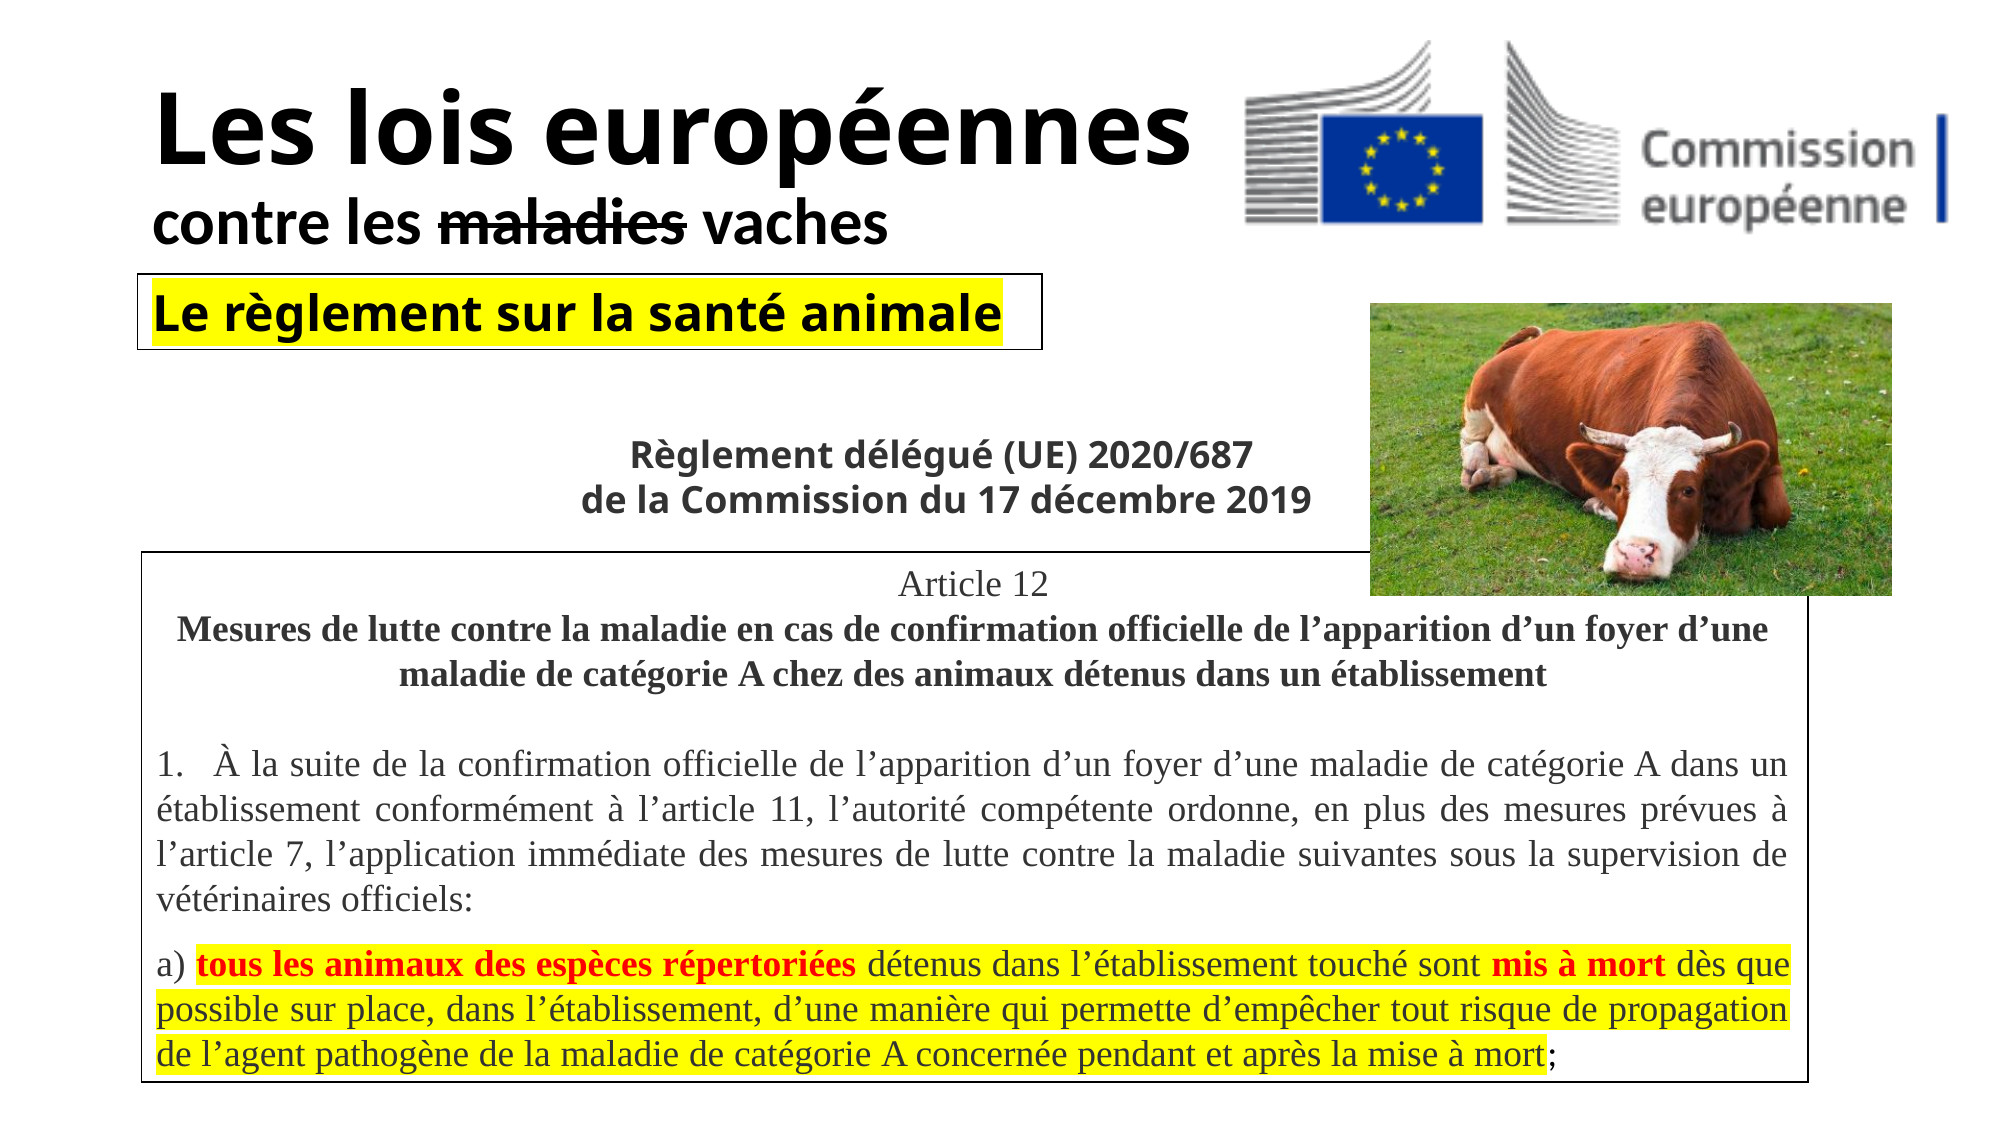

# Les lois européennes contre les maladies vaches
Le règlement sur la santé animale
Règlement délégué (UE) 2020/687
de la Commission du 17 décembre 2019
Article 12
Mesures de lutte contre la maladie en cas de confirmation officielle de l’apparition d’un foyer d’une maladie de catégorie A chez des animaux détenus dans un établissement
1.   À la suite de la confirmation officielle de l’apparition d’un foyer d’une maladie de catégorie A dans un établissement conformément à l’article 11, l’autorité compétente ordonne, en plus des mesures prévues à l’article 7, l’application immédiate des mesures de lutte contre la maladie suivantes sous la supervision de vétérinaires officiels:
a) tous les animaux des espèces répertoriées détenus dans l’établissement touché sont mis à mort dès que possible sur place, dans l’établissement, d’une manière qui permette d’empêcher tout risque de propagation de l’agent pathogène de la maladie de catégorie A concernée pendant et après la mise à mort;